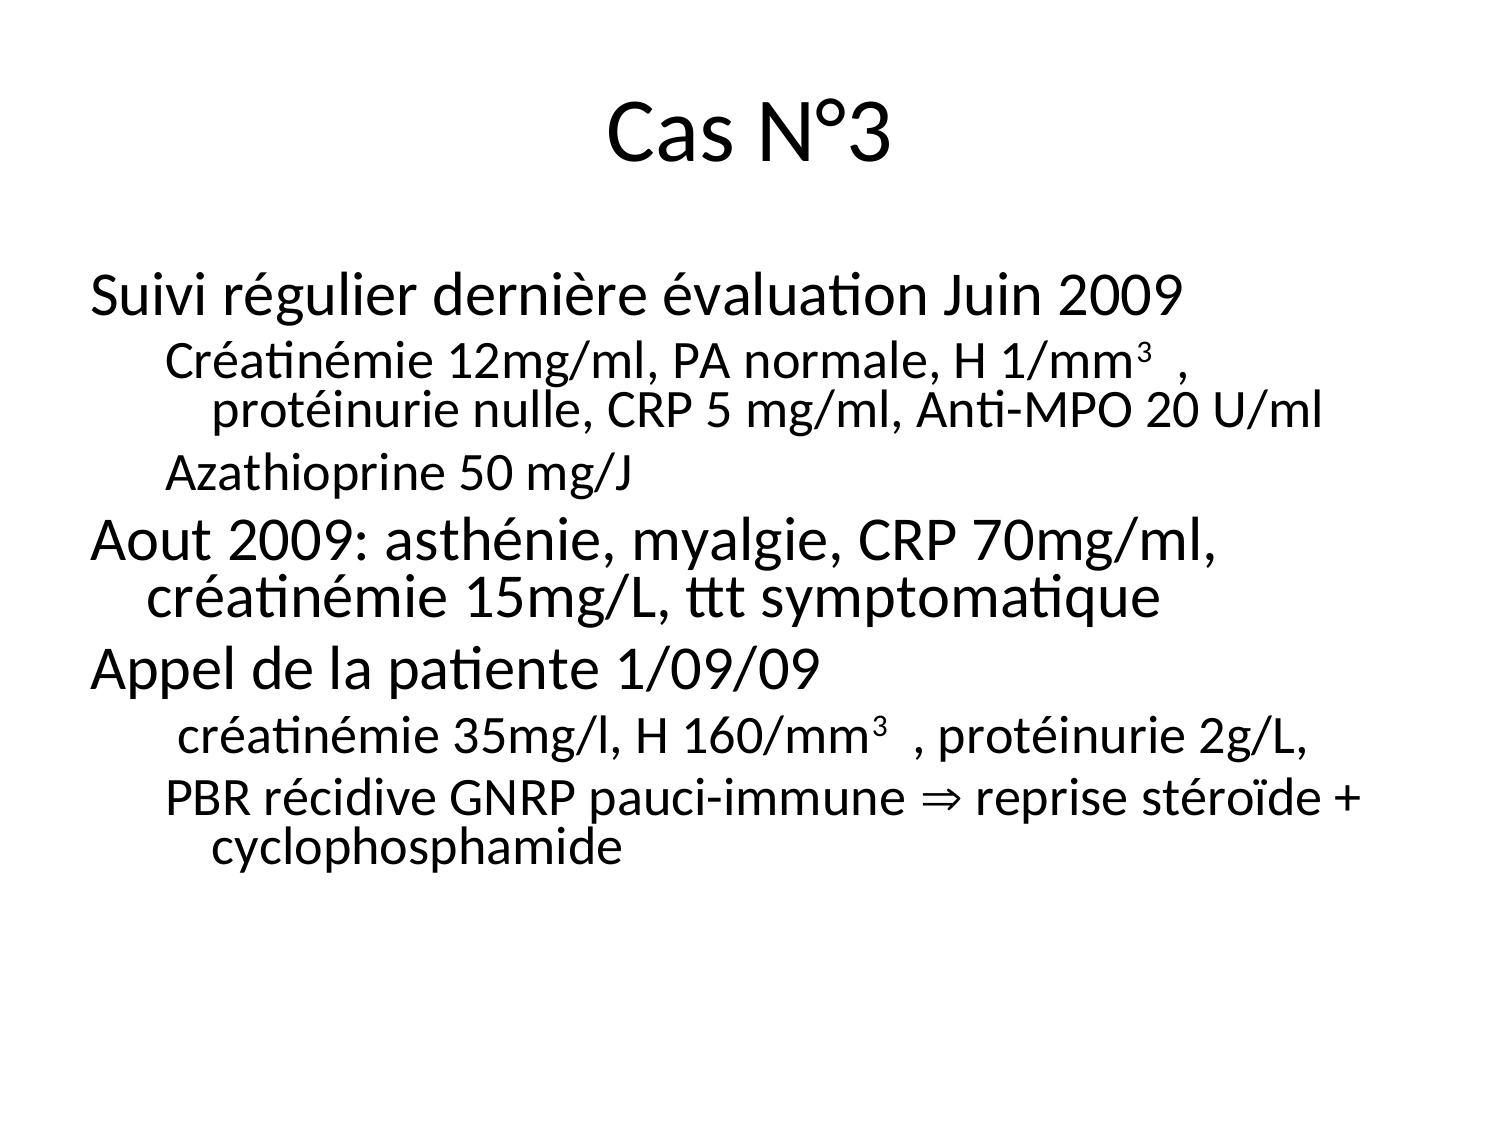

# Cas N°3
Suivi régulier dernière évaluation Juin 2009
Créatinémie 12mg/ml, PA normale, H 1/mm3 , protéinurie nulle, CRP 5 mg/ml, Anti-MPO 20 U/ml
Azathioprine 50 mg/J
Aout 2009: asthénie, myalgie, CRP 70mg/ml, créatinémie 15mg/L, ttt symptomatique
Appel de la patiente 1/09/09
 créatinémie 35mg/l, H 160/mm3 , protéinurie 2g/L,
PBR récidive GNRP pauci-immune  reprise stéroïde + cyclophosphamide